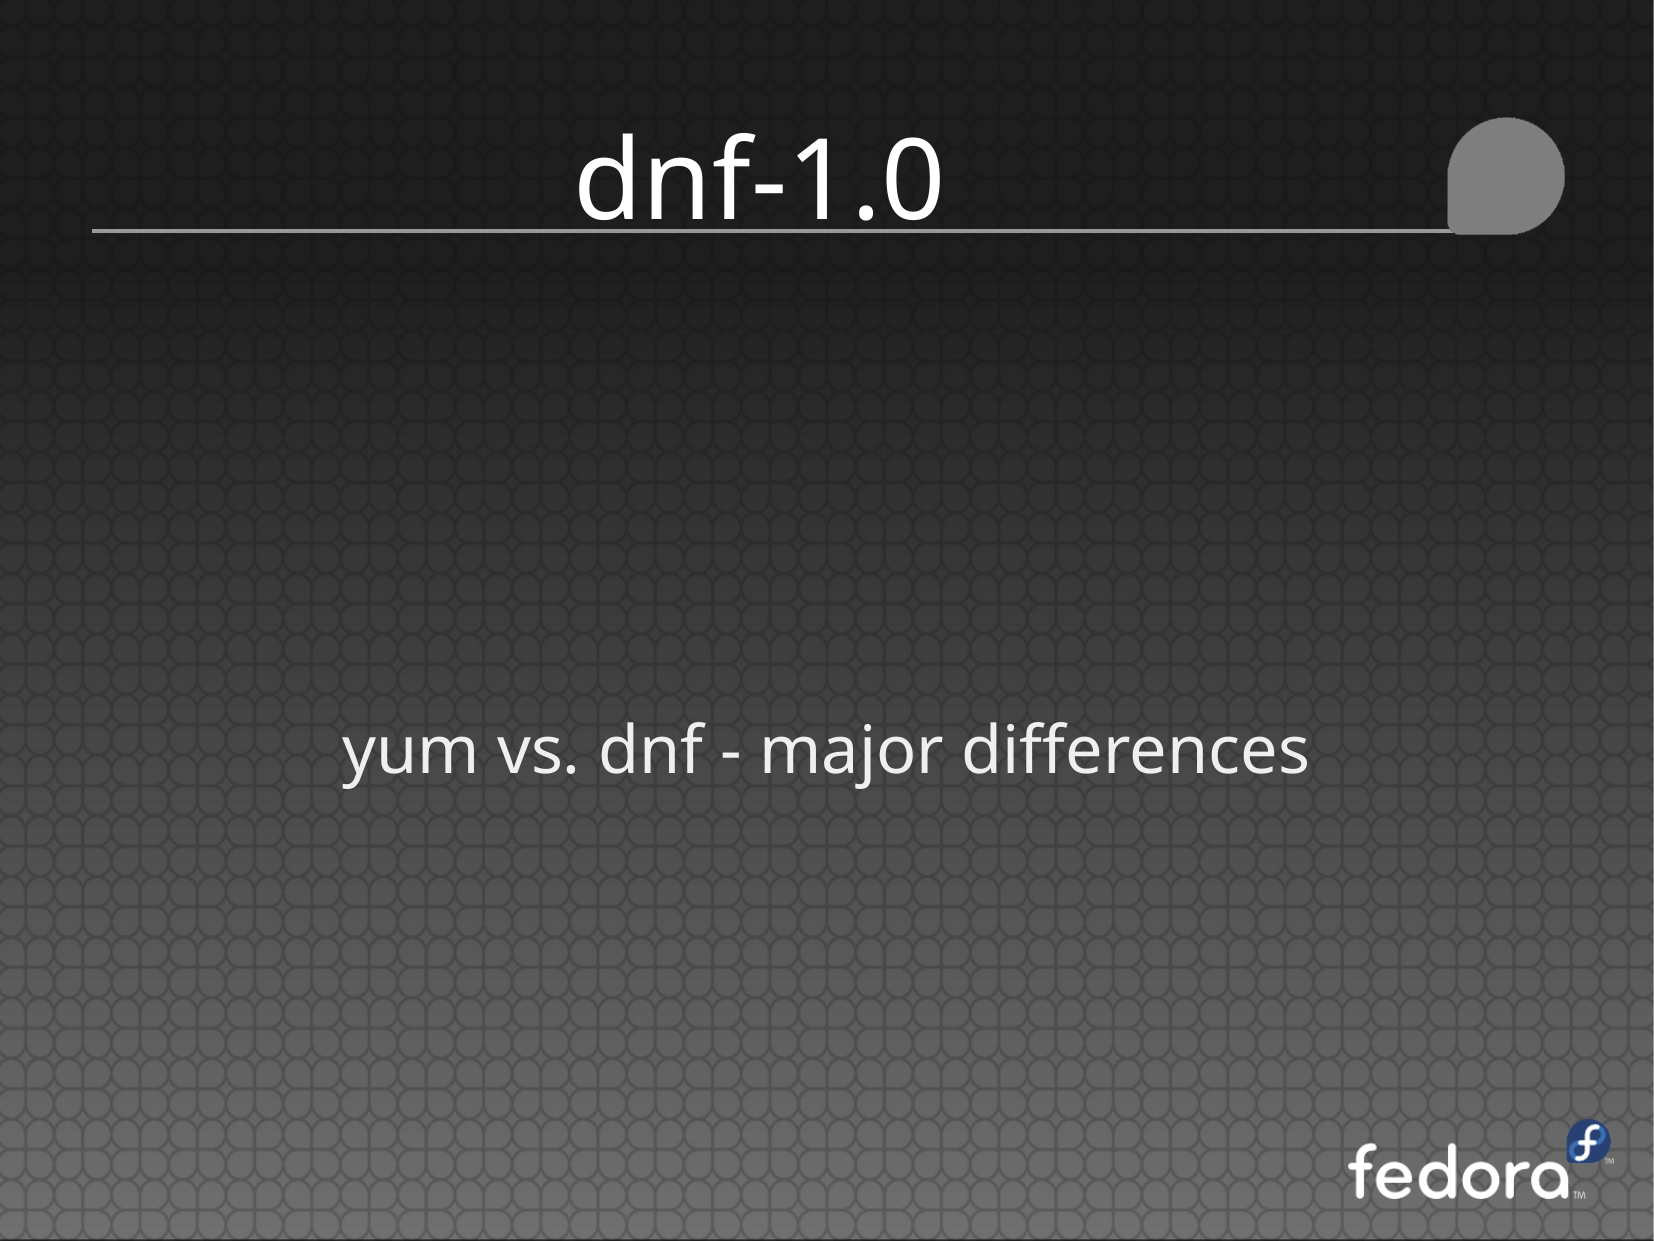

dnf-1.0
# yum vs. dnf - major differences